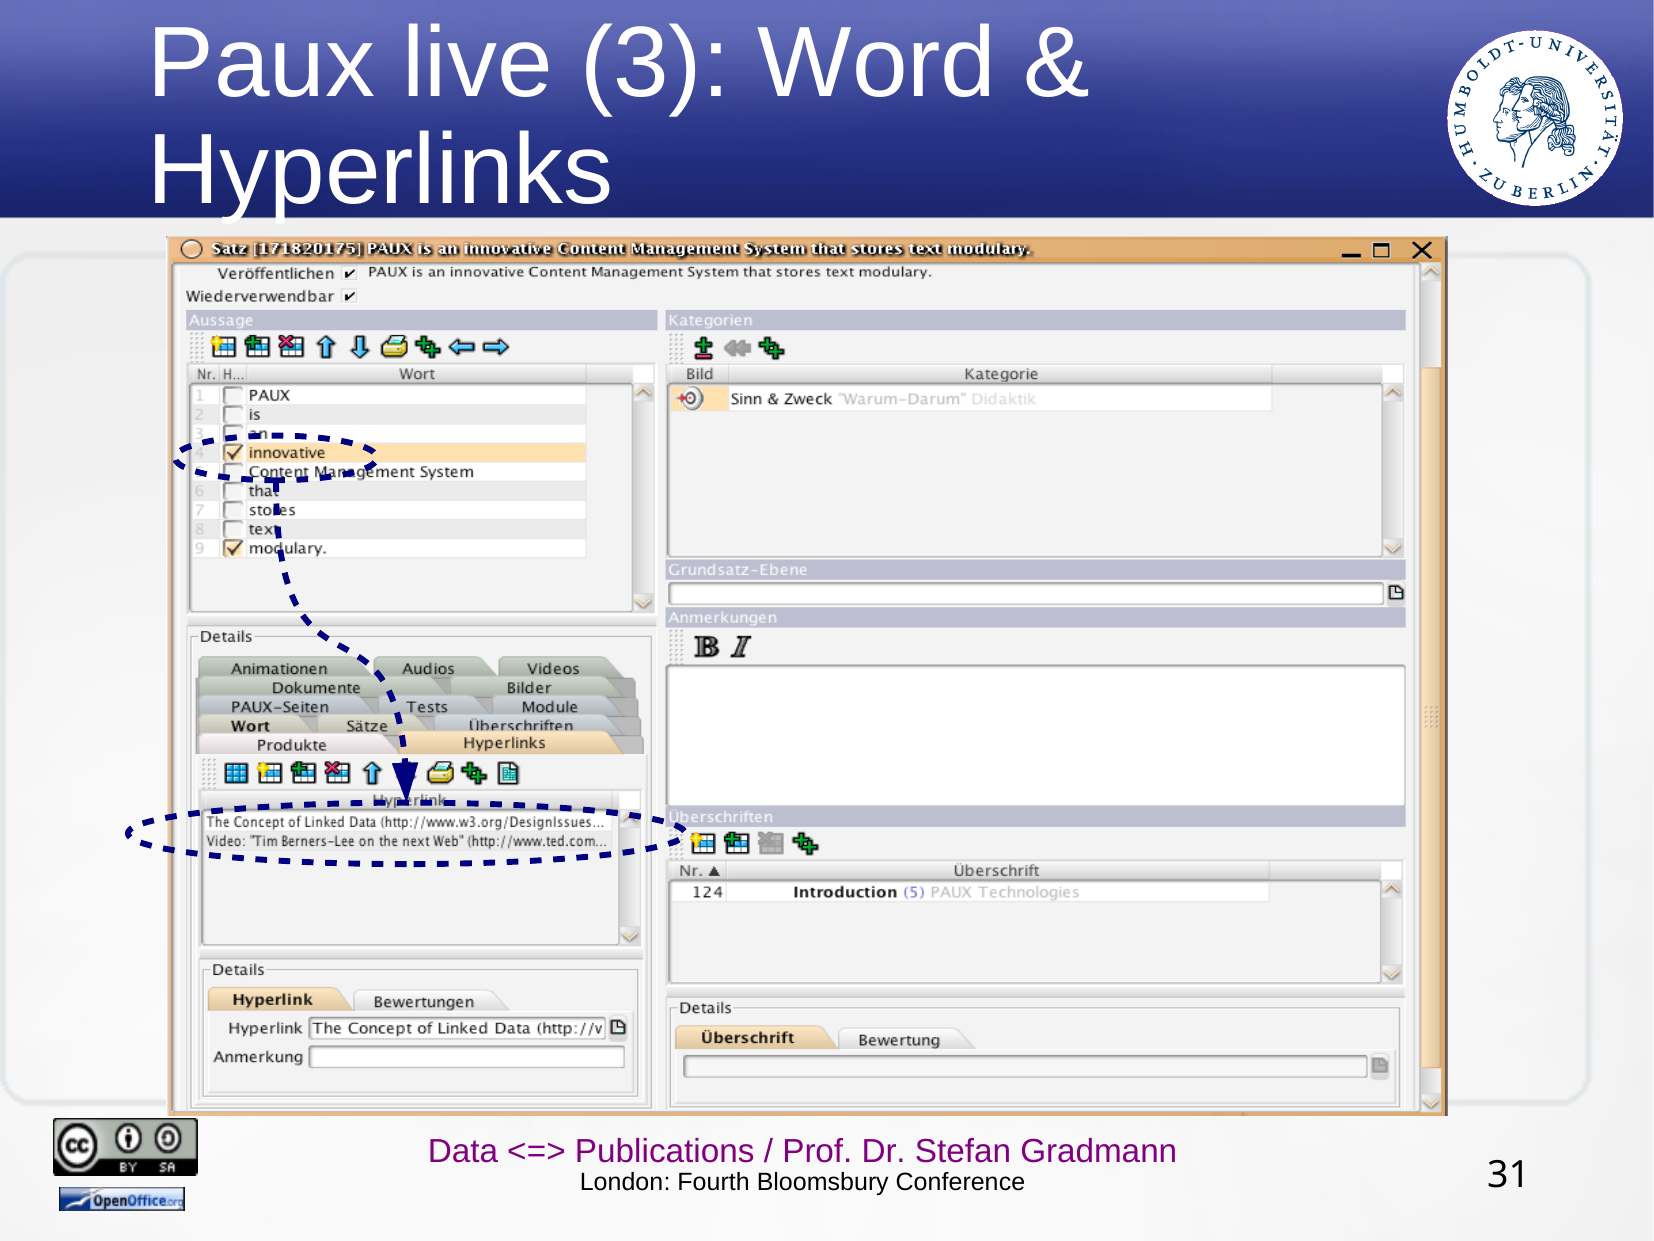

# Paux live (3): Word & Hyperlinks
Data <=> Publications / Prof. Dr. Stefan Gradmann